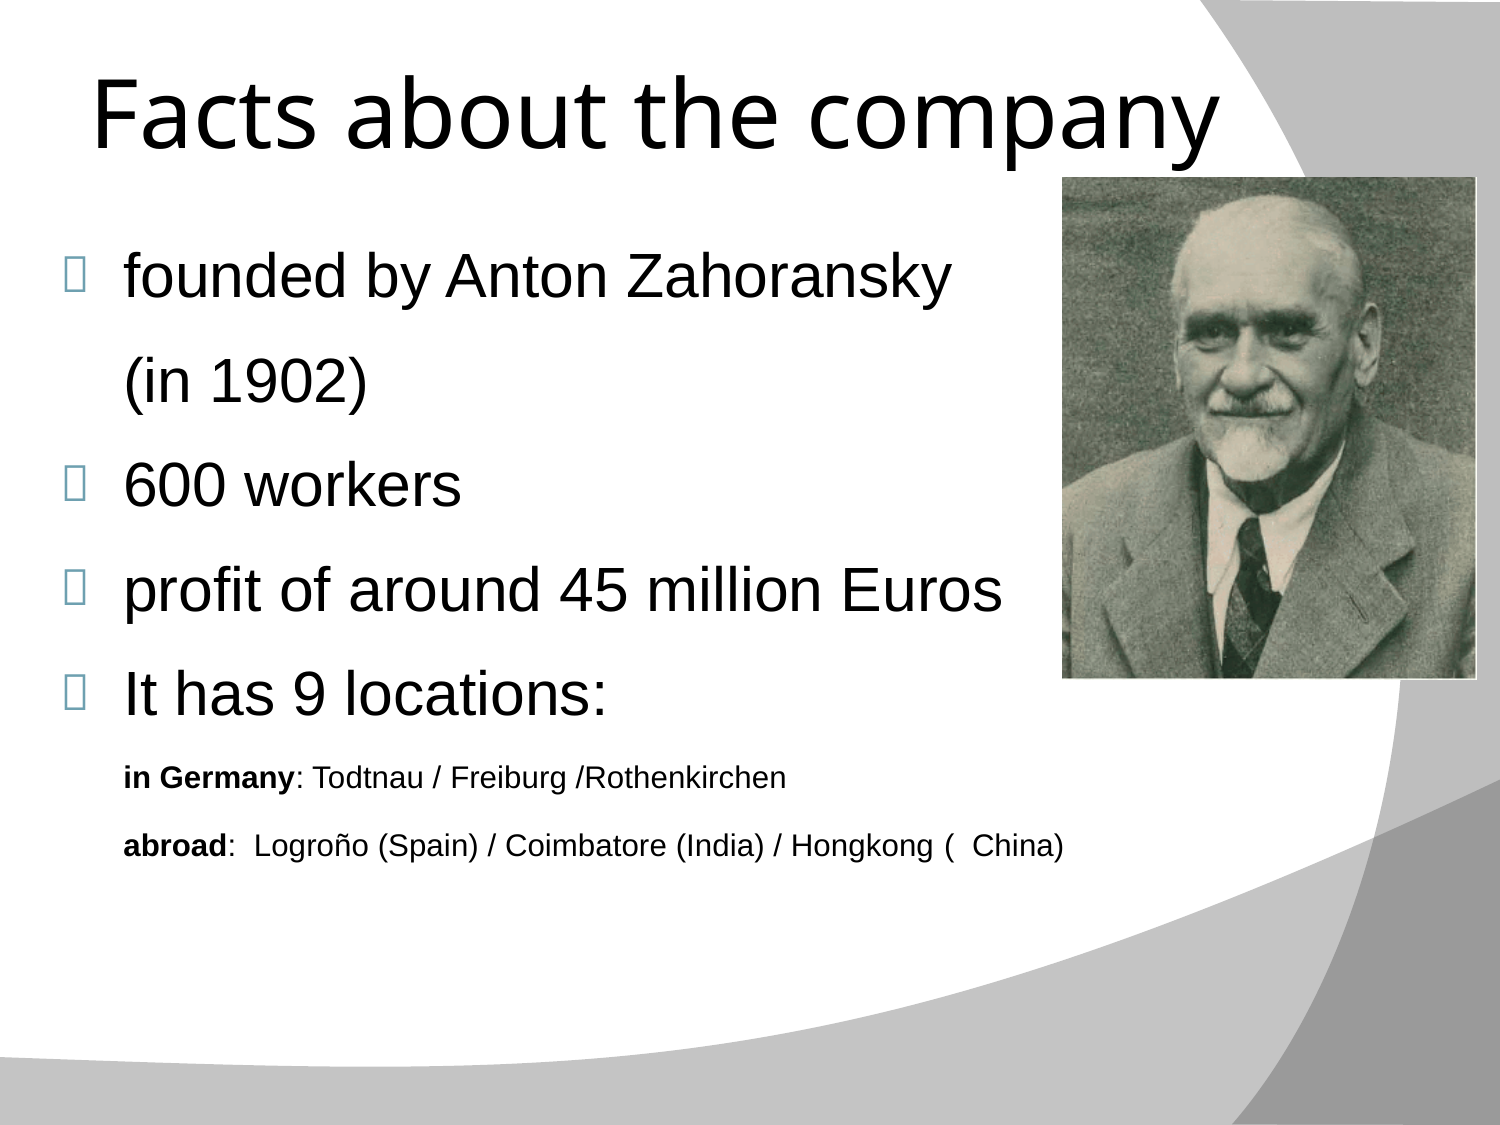

# Facts about the company
founded by Anton Zahoransky
(in 1902)
600 workers
profit of around 45 million Euros
It has 9 locations:
in Germany: Todtnau / Freiburg /Rothenkirchen
abroad: Logroño (Spain) / Coimbatore (India) / Hongkong ( China)